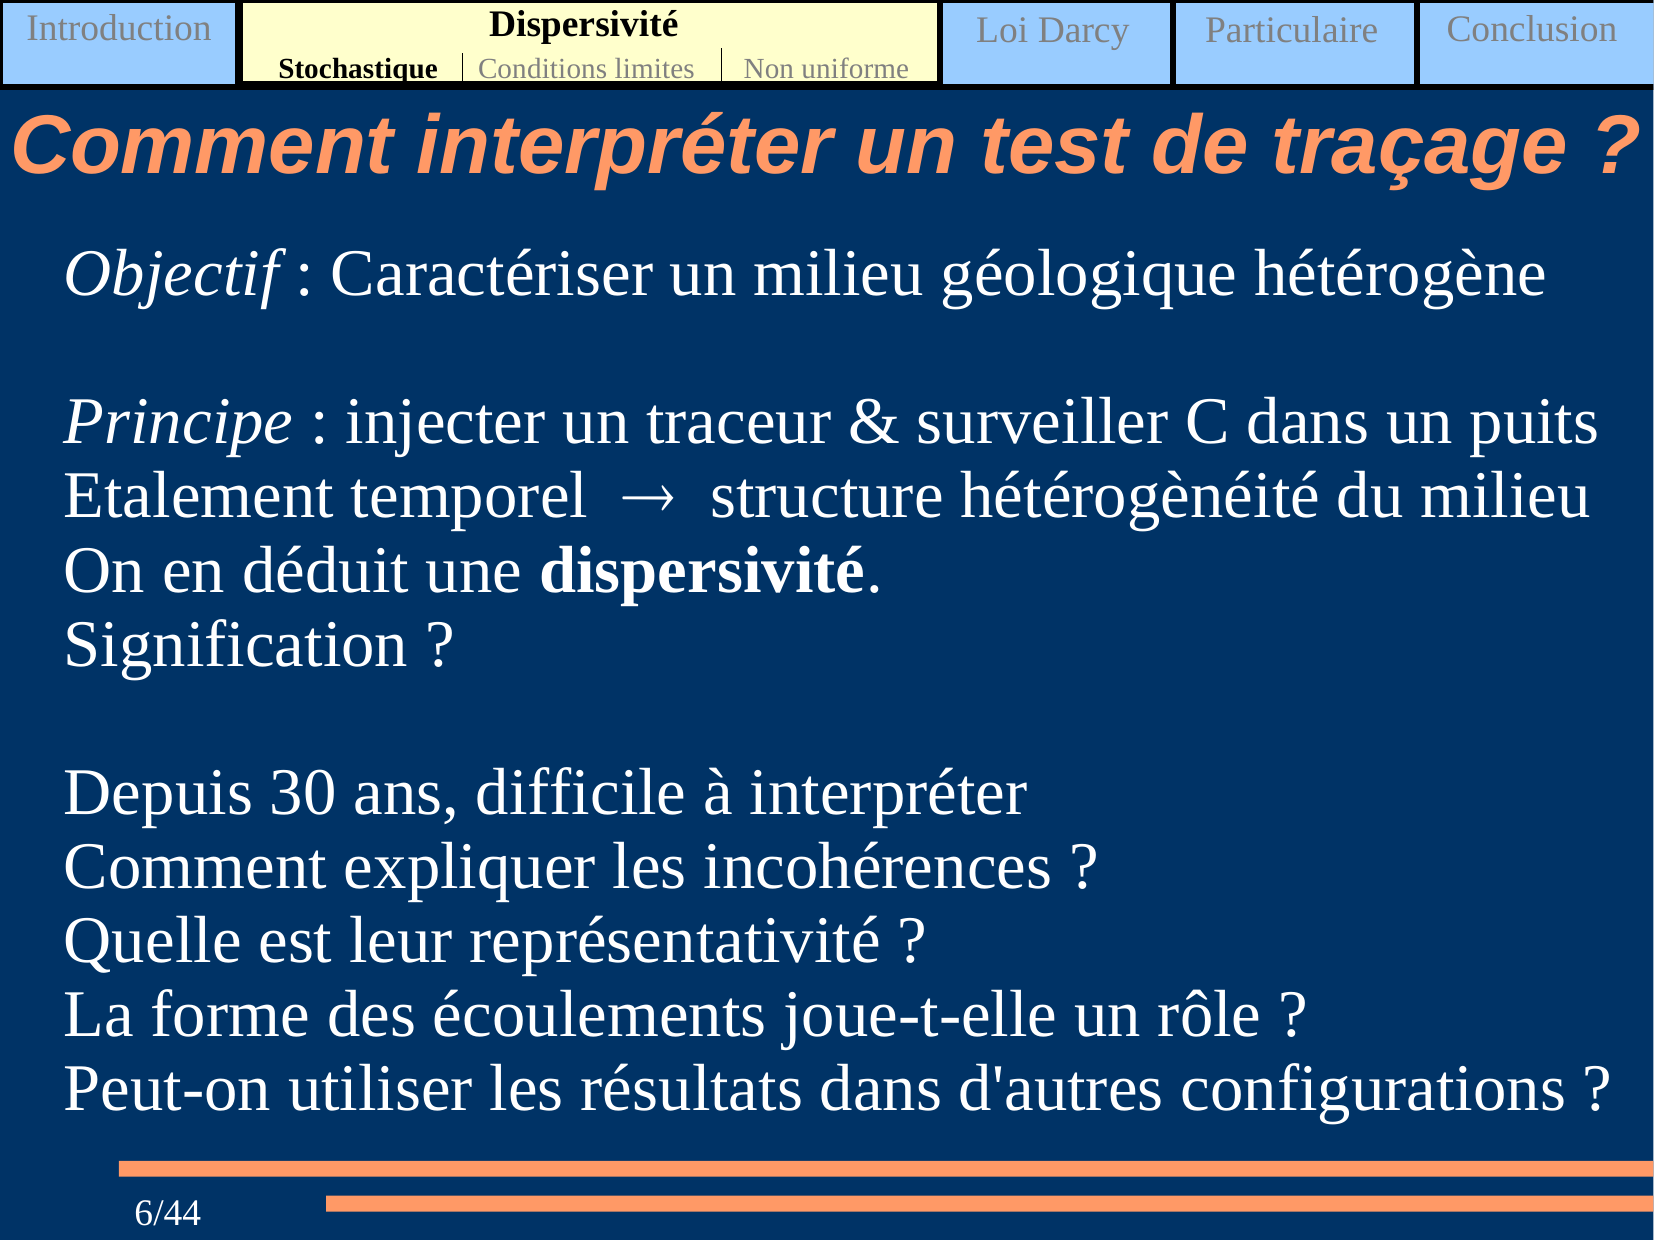

Dispersivité
Introduction
Conclusion
Loi Darcy
Particulaire
Stochastique
Conditions limites
Non uniforme
# Comment interpréter un test de traçage ?
Objectif : Caractériser un milieu géologique hétérogène
Principe : injecter un traceur & surveiller C dans un puits
Etalement temporel  structure hétérogènéité du milieu
On en déduit une dispersivité.
Signification ?
Depuis 30 ans, difficile à interpréter
Comment expliquer les incohérences ?
Quelle est leur représentativité ?
La forme des écoulements joue-t-elle un rôle ?
Peut-on utiliser les résultats dans d'autres configurations ?